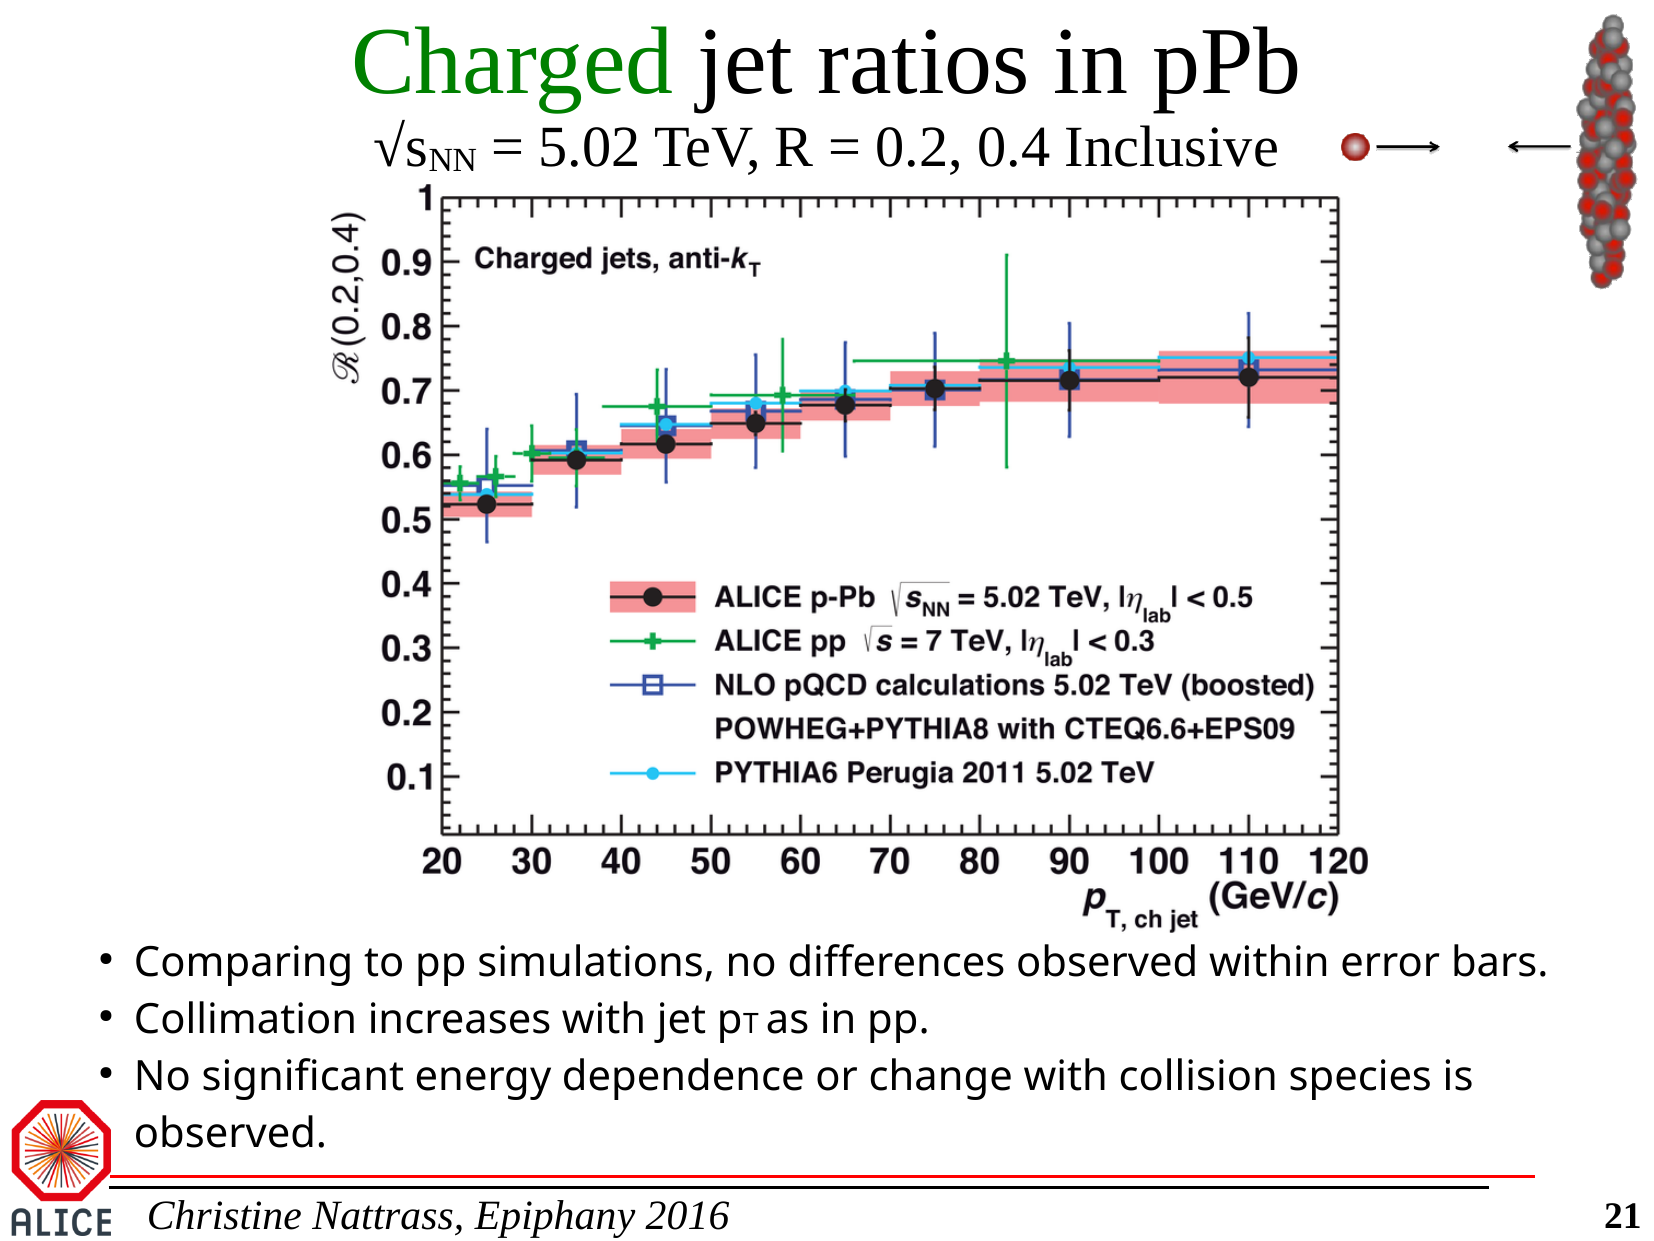

# Charged jet ratios in pPb √sNN = 5.02 TeV, R = 0.2, 0.4 Inclusive
Comparing to pp simulations, no differences observed within error bars.
Collimation increases with jet pT as in pp.
No significant energy dependence or change with collision species is observed.